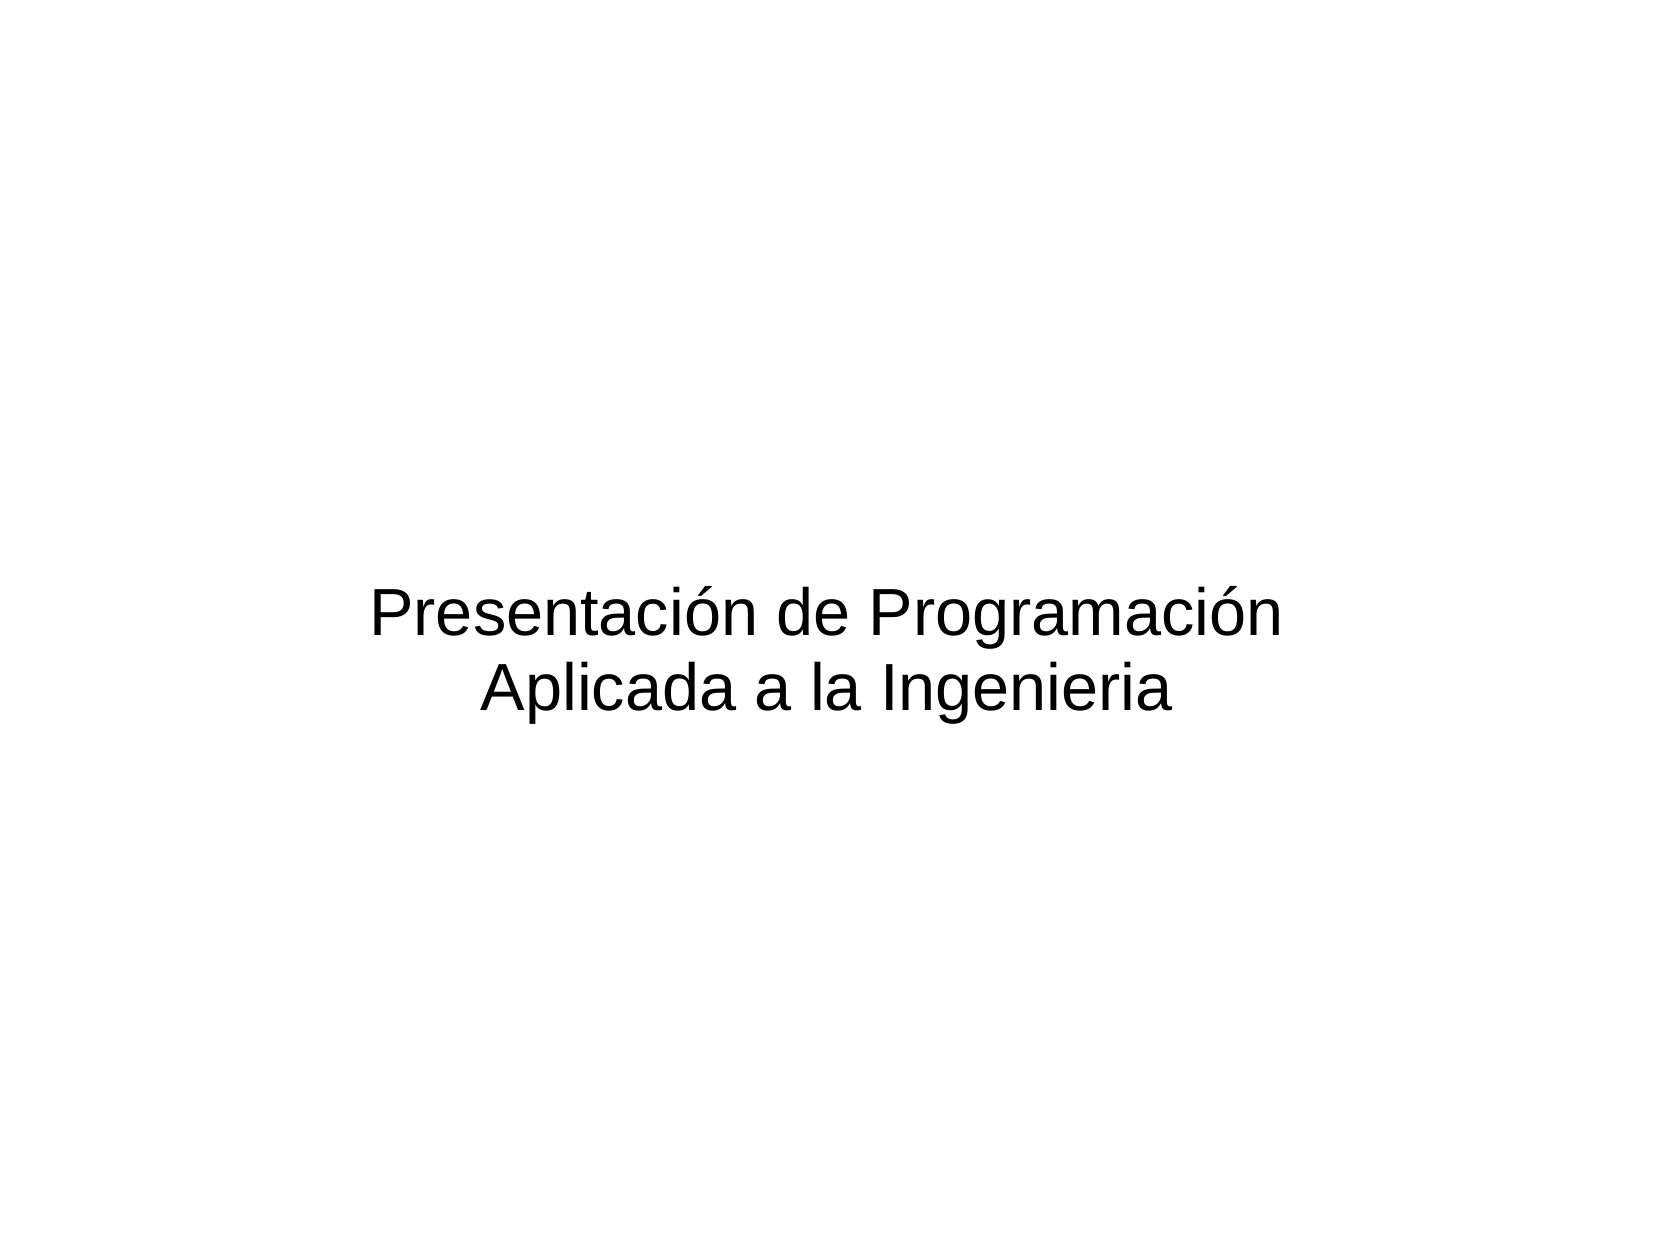

#
Presentación de Programación
Aplicada a la Ingenieria